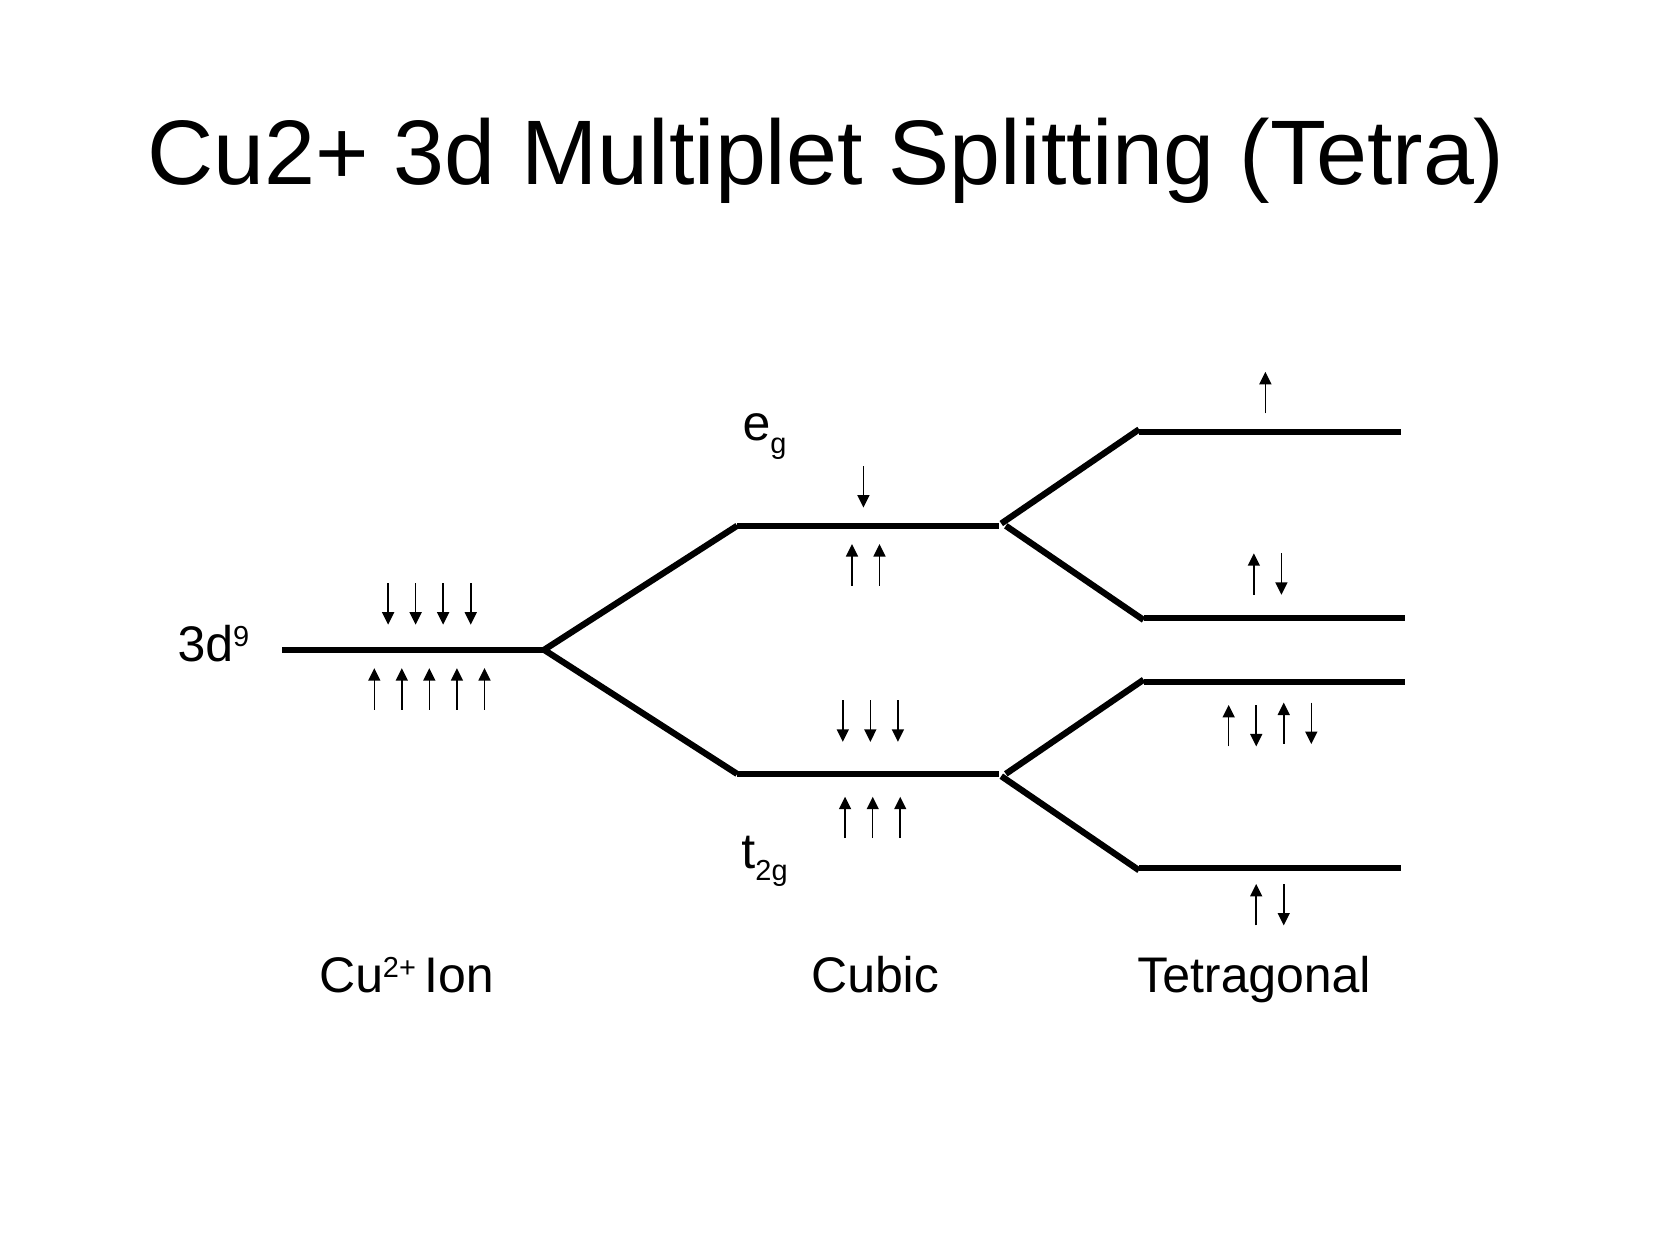

# Cu2+ 3d Multiplet Splitting (Tetra)
eg
3d9
t2g
Cu2+ Ion
Cubic
Tetragonal